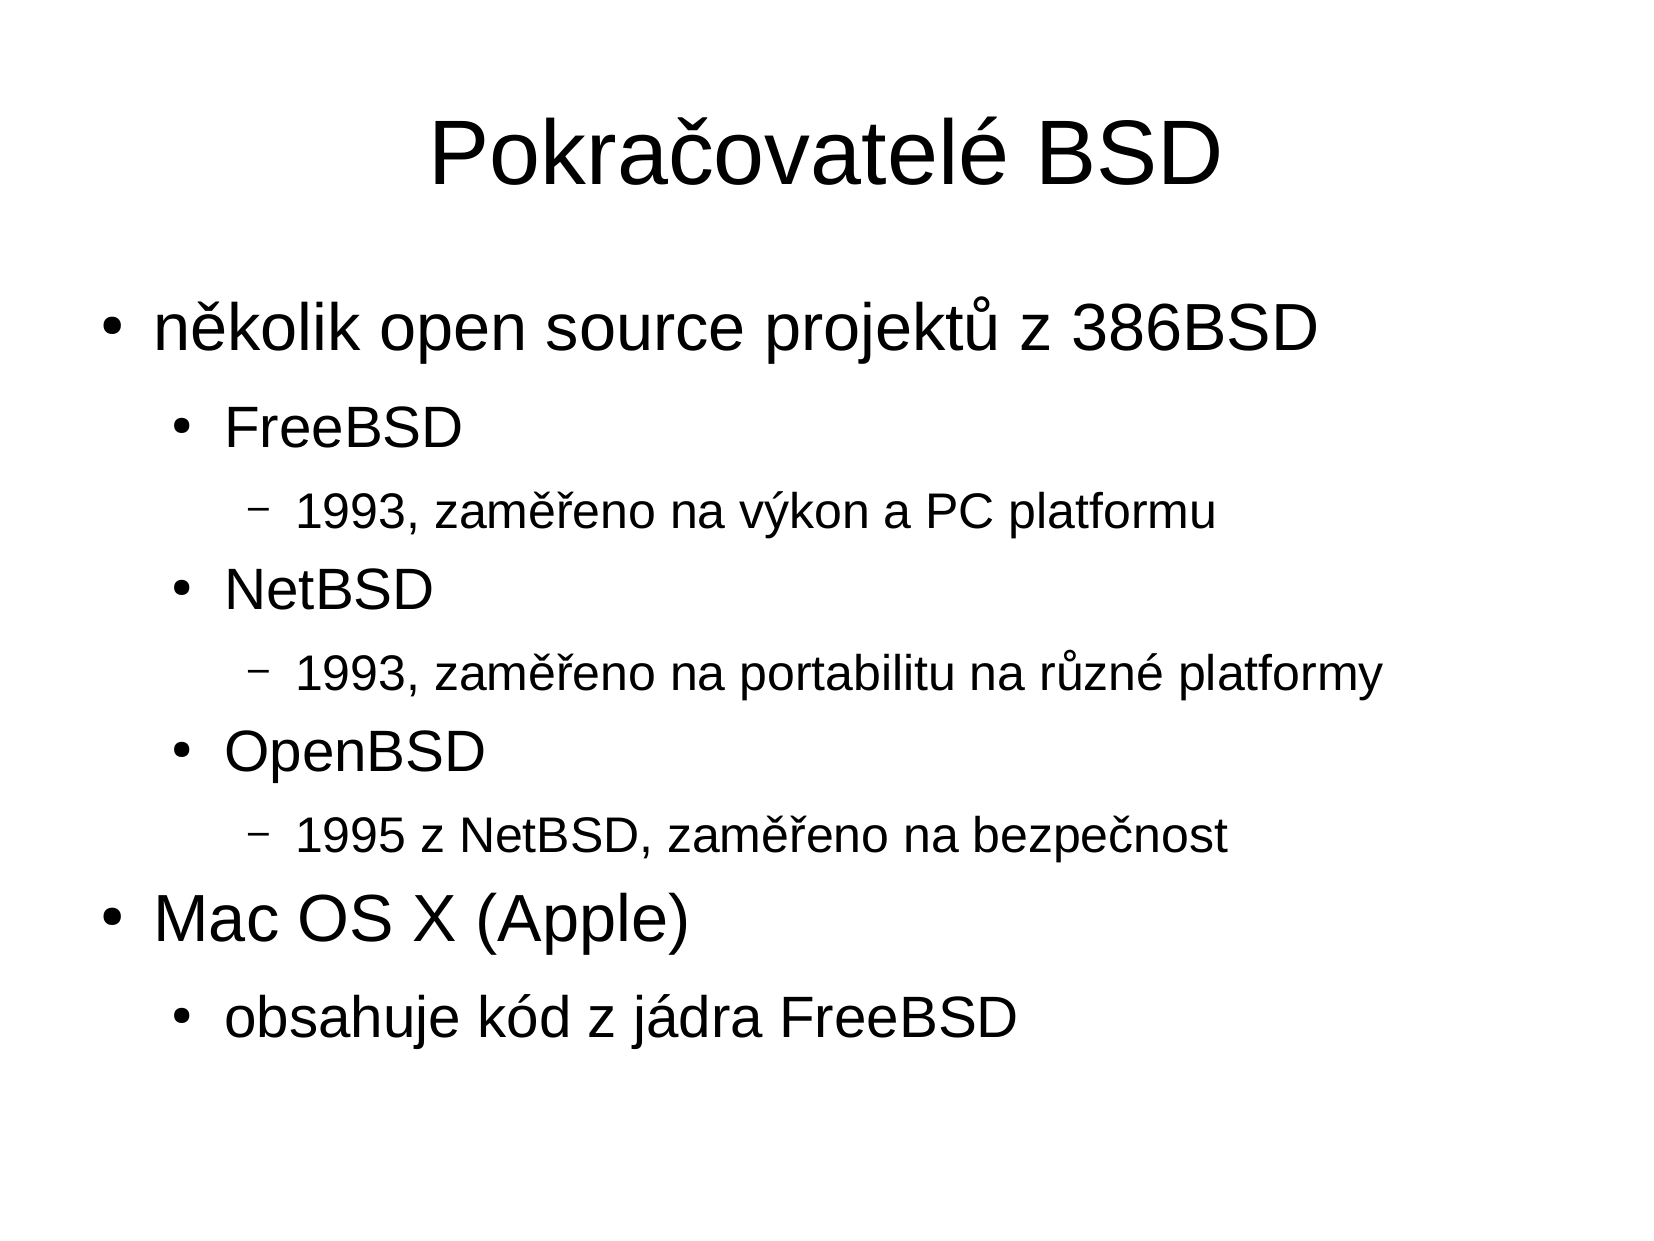

# Pokračovatelé BSD
několik open source projektů z 386BSD
FreeBSD
1993, zaměřeno na výkon a PC platformu
NetBSD
1993, zaměřeno na portabilitu na různé platformy
OpenBSD
1995 z NetBSD, zaměřeno na bezpečnost
Mac OS X (Apple)
obsahuje kód z jádra FreeBSD